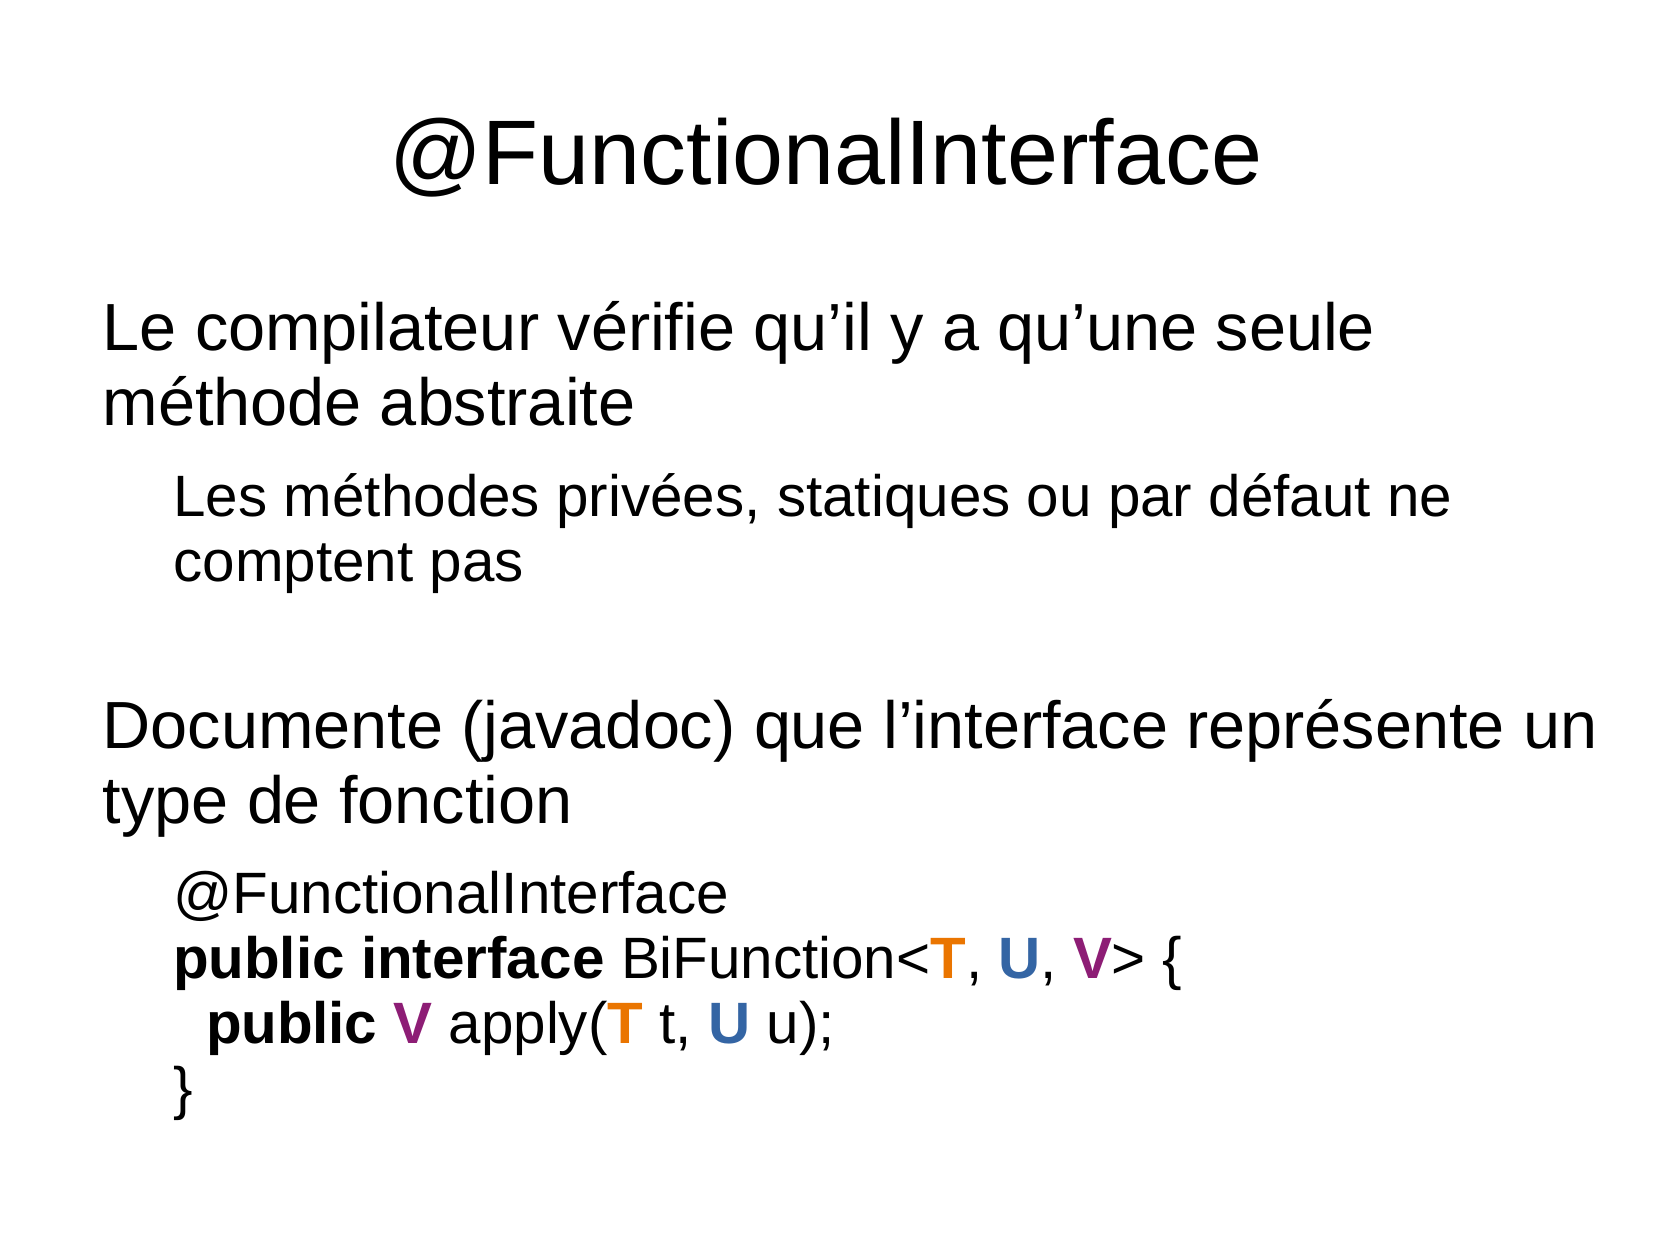

# @FunctionalInterface
Le compilateur vérifie qu’il y a qu’une seule méthode abstraite
Les méthodes privées, statiques ou par défaut ne comptent pas
Documente (javadoc) que l’interface représente un type de fonction
@FunctionalInterface
public interface BiFunction<T, U, V> {
 public V apply(T t, U u);
}